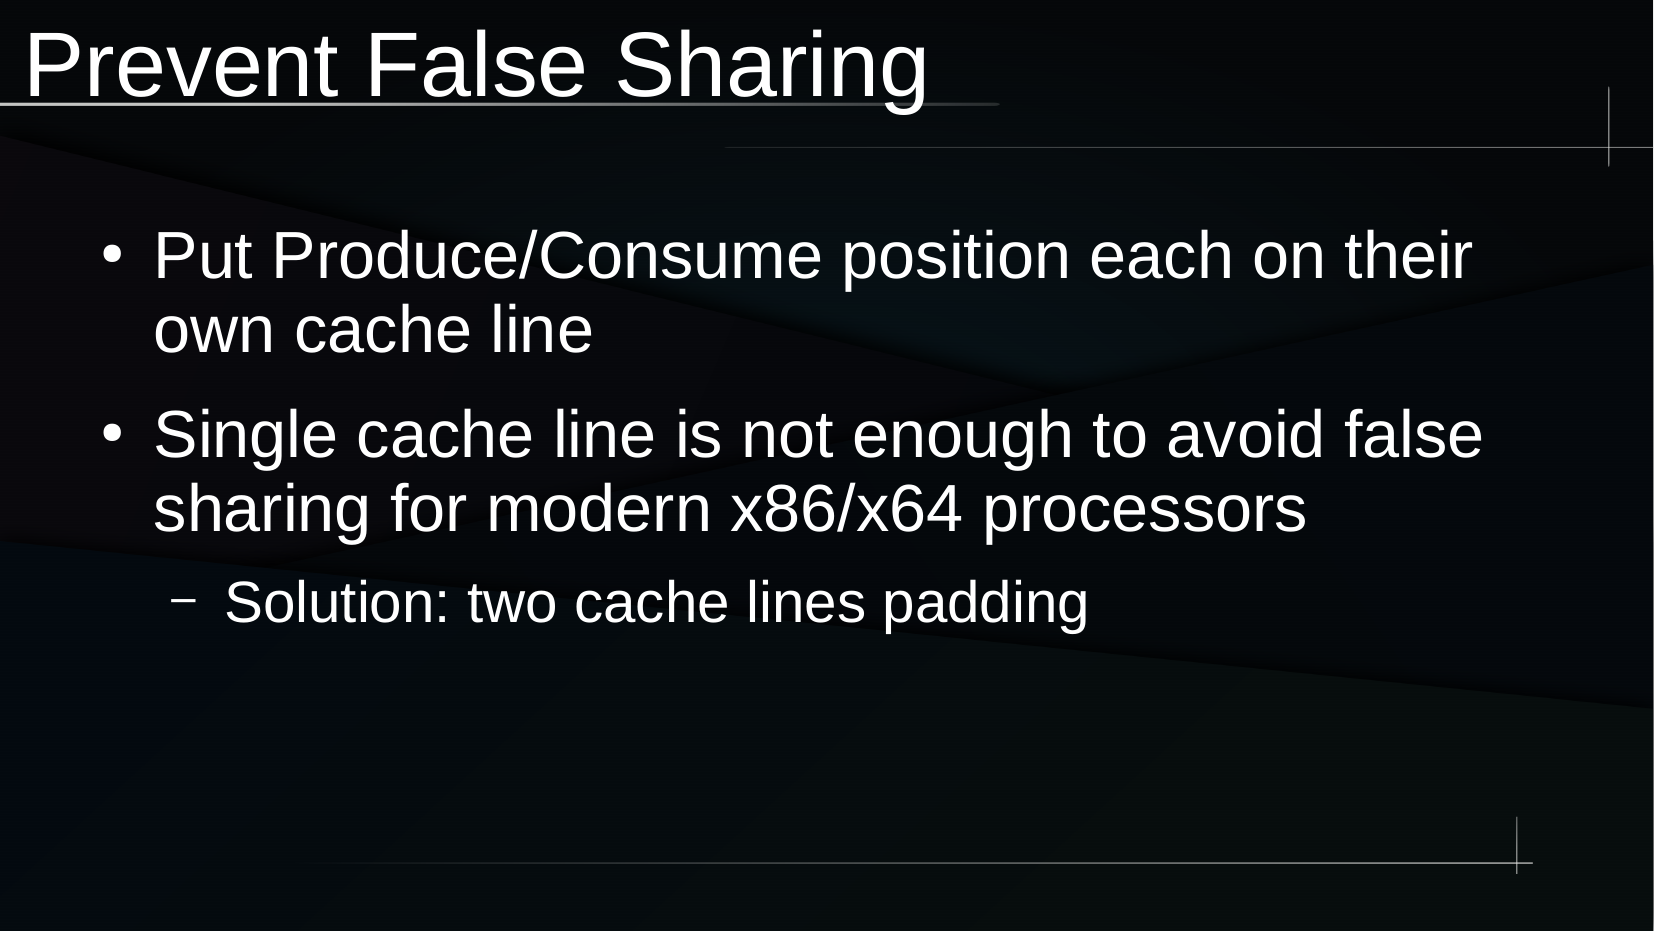

# Prevent False Sharing
Put Produce/Consume position each on their own cache line
Single cache line is not enough to avoid false sharing for modern x86/x64 processors
Solution: two cache lines padding